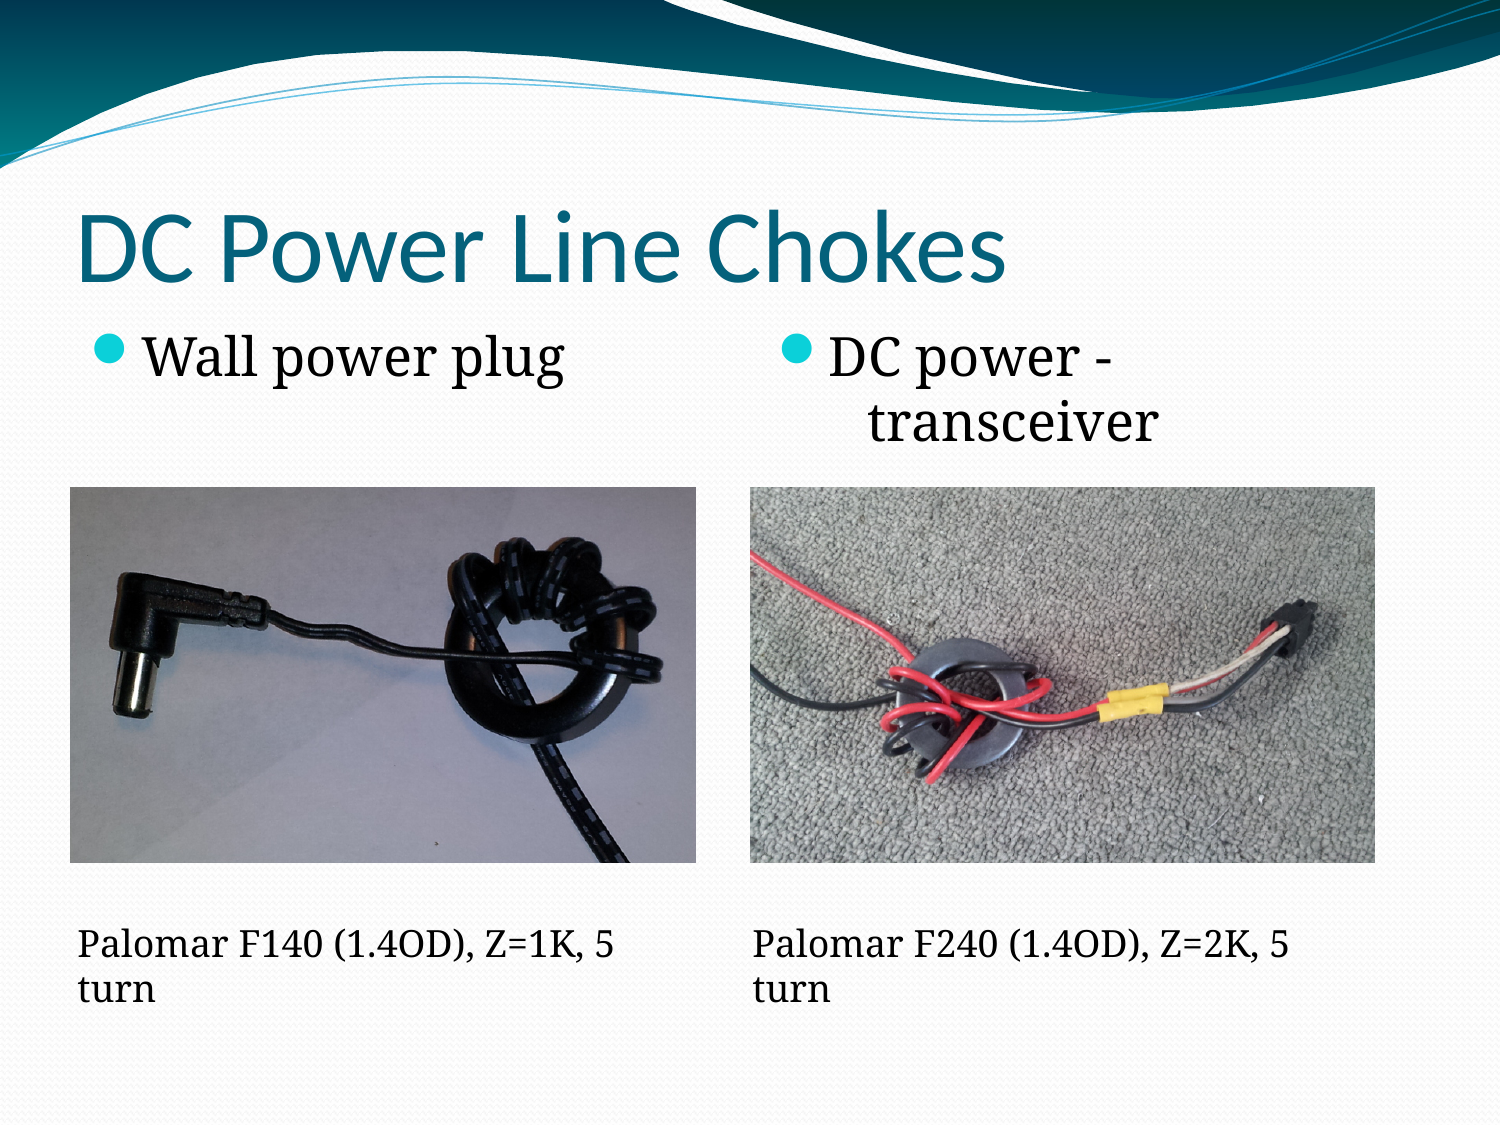

# DC Power Line Chokes
Wall power plug
DC power - transceiver
Palomar F140 (1.4OD), Z=1K, 5 turn
Palomar F240 (1.4OD), Z=2K, 5 turn